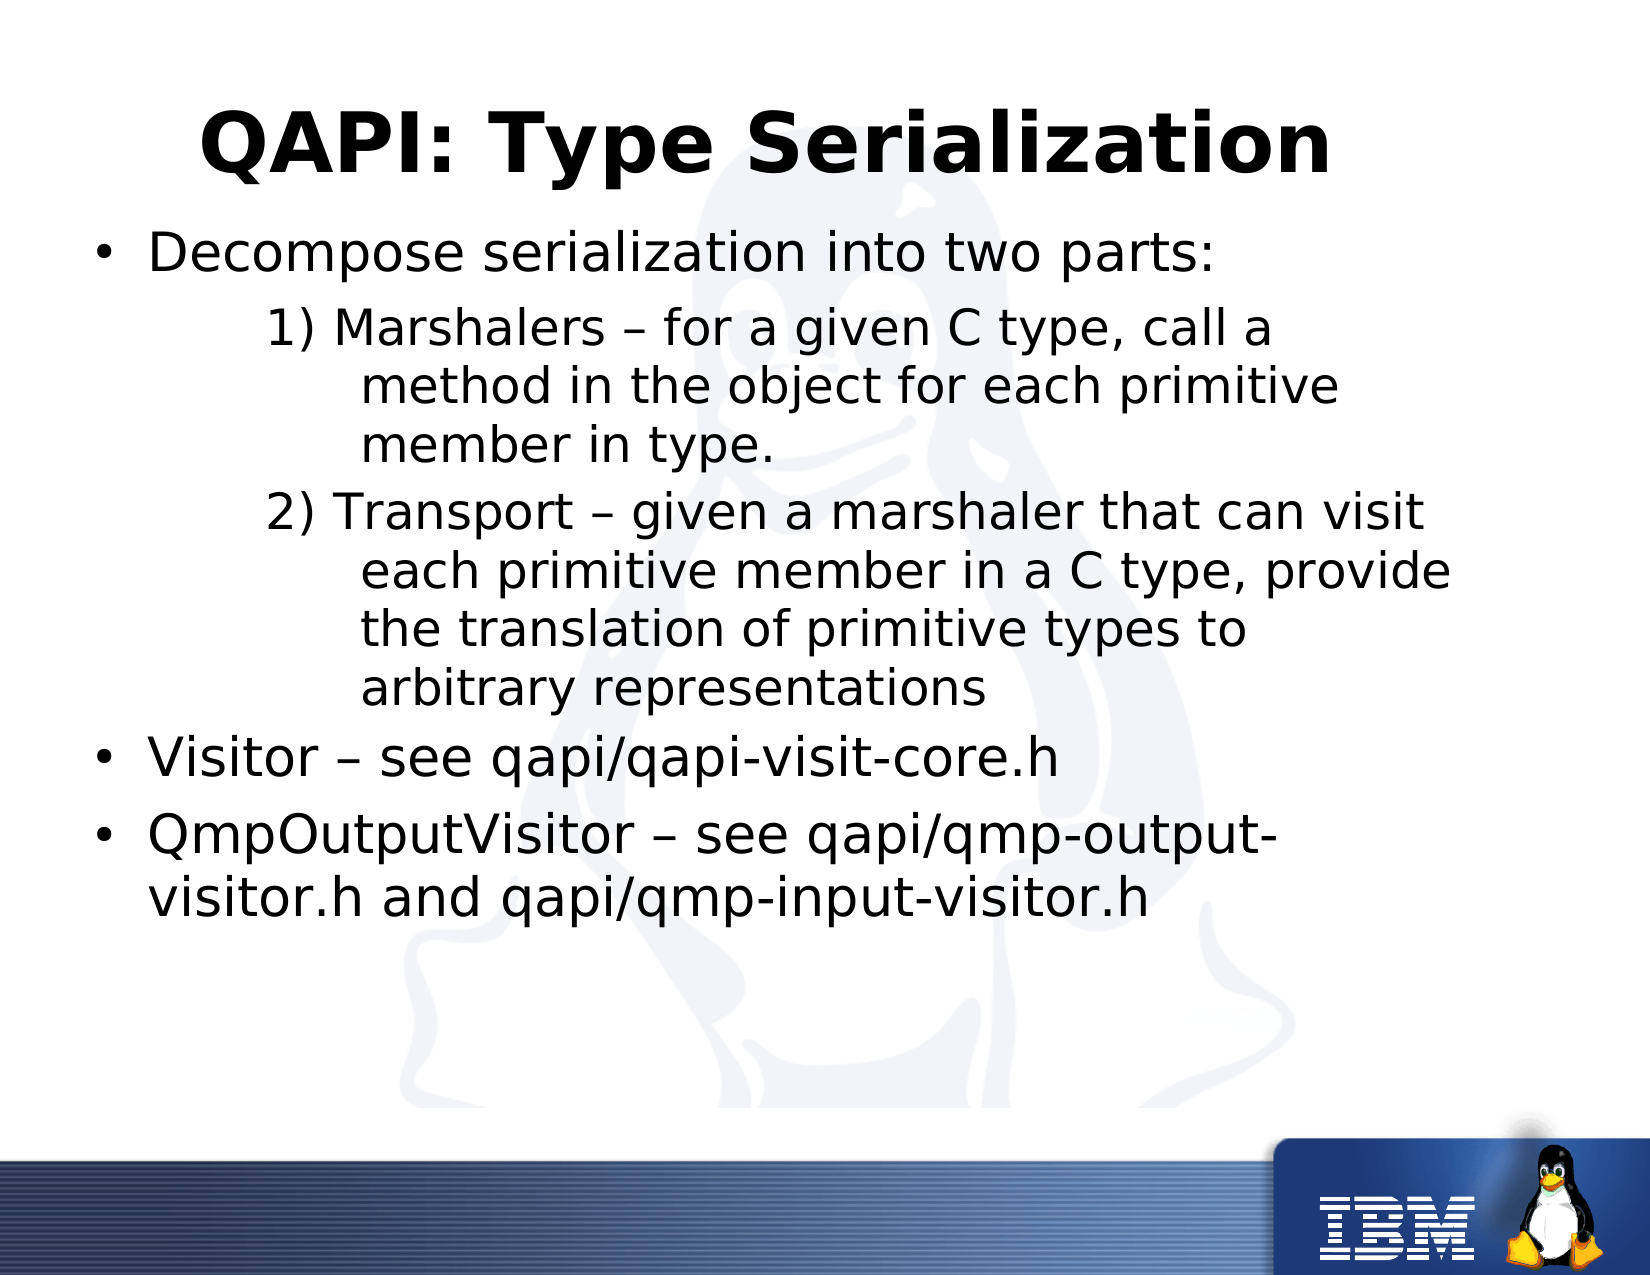

# QAPI: Type Serialization
Decompose serialization into two parts:
 Marshalers – for a given C type, call a method in the object for each primitive member in type.
 Transport – given a marshaler that can visit each primitive member in a C type, provide the translation of primitive types to arbitrary representations
Visitor – see qapi/qapi-visit-core.h
QmpOutputVisitor – see qapi/qmp-output-visitor.h and qapi/qmp-input-visitor.h